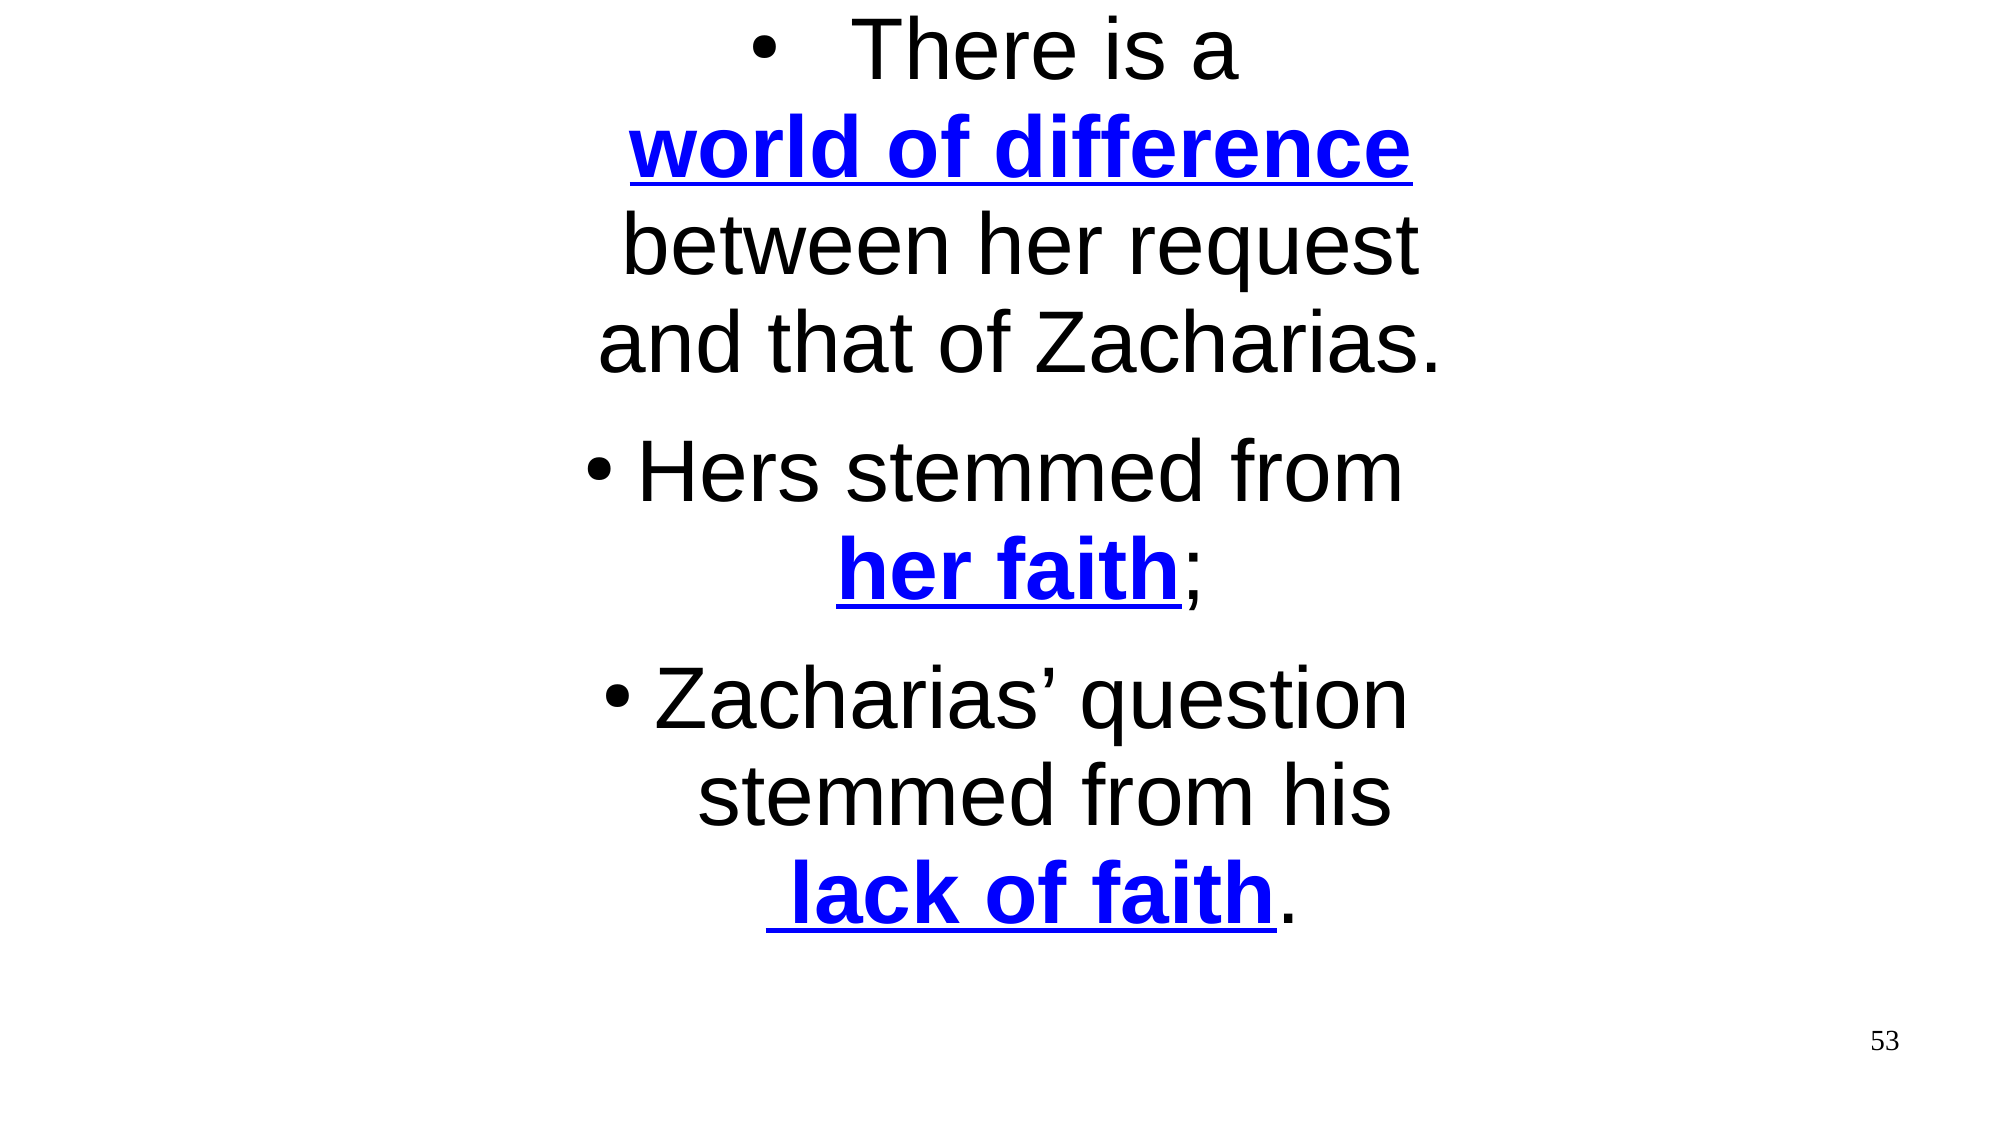

# There is a world of difference between her request and that of Zacharias.
Hers stemmed from
her faith;
Zacharias’ question
 stemmed from his
 lack of faith.
53